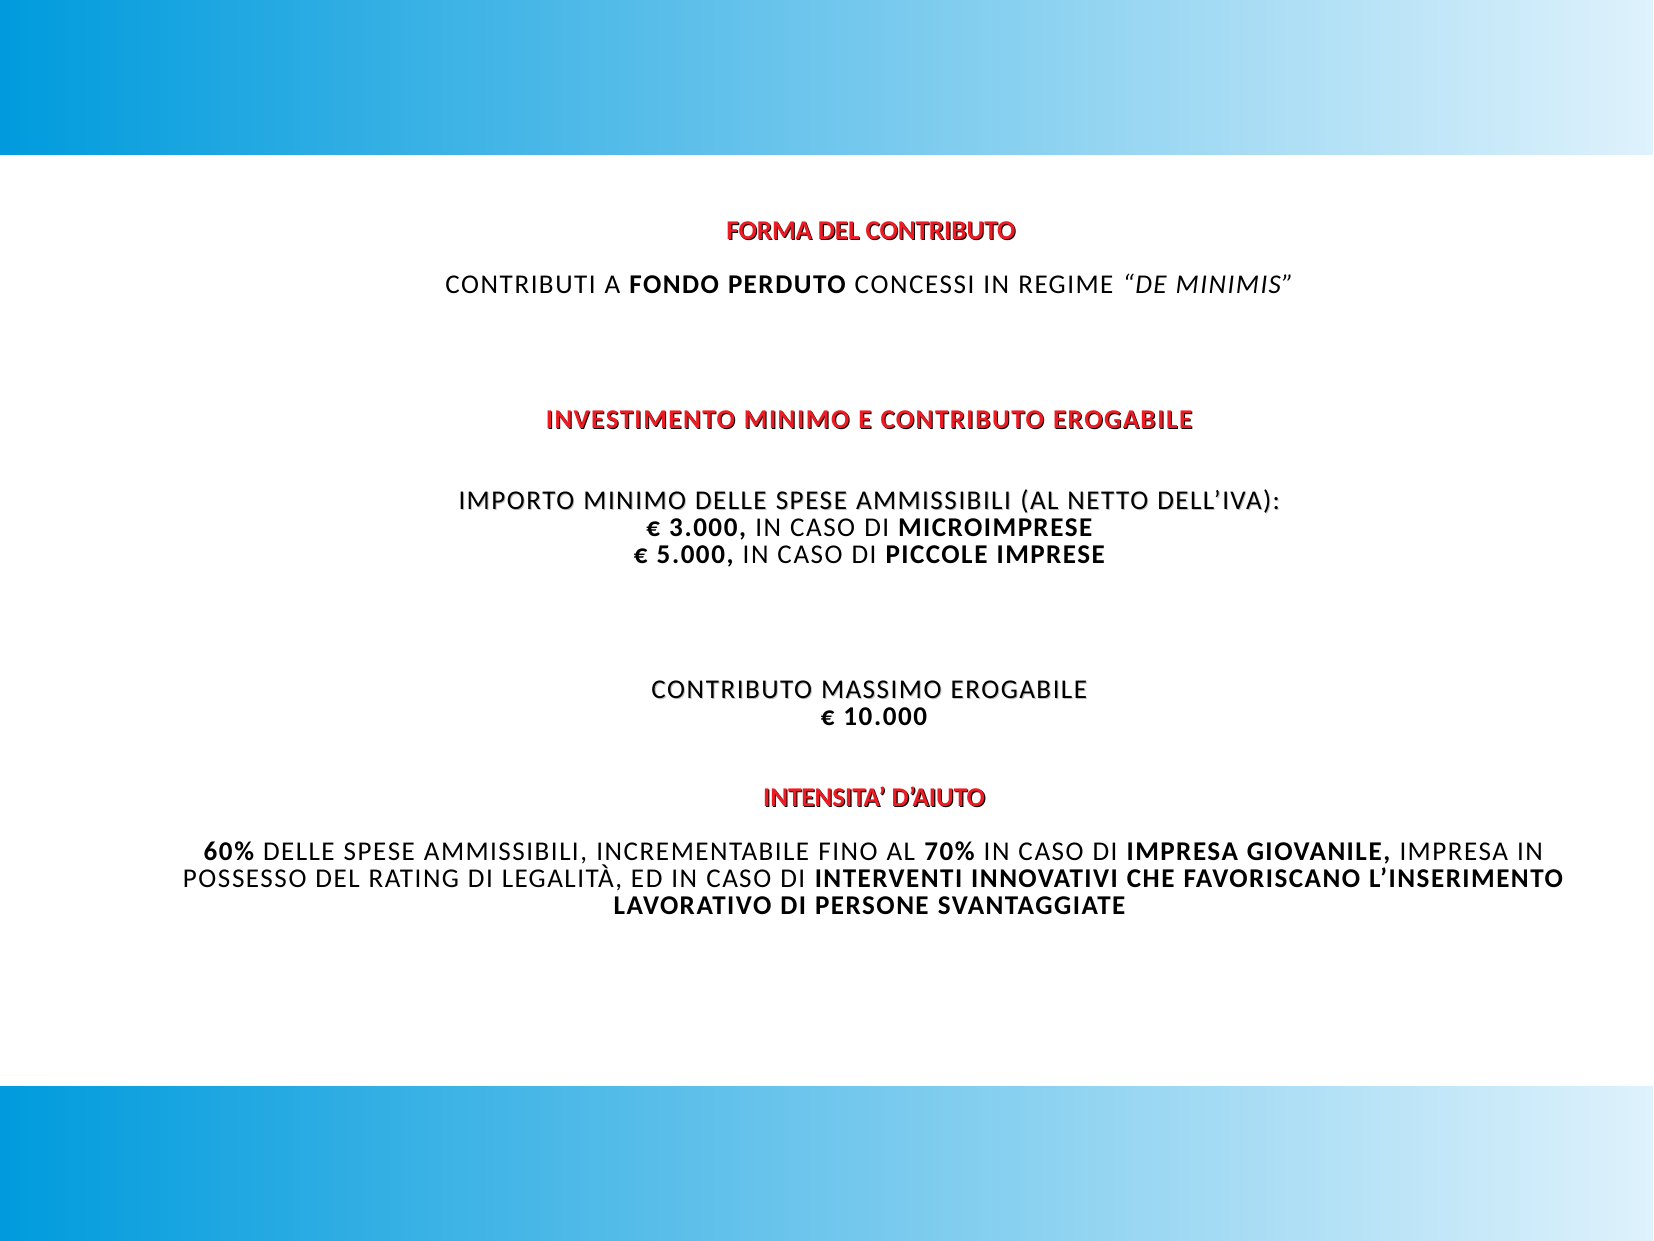

# FORMA DEL CONTRIBUTO CONTRIBUTI A FONDO PERDUTO CONCESSI IN REGIME “DE MINIMIS” INVESTIMENTO MINIMO E CONTRIBUTO EROGABILE IMPORTO MINIMO DELLE SPESE AMMISSIBILI (AL NETTO DELL’IVA): € 3.000, IN CASO DI MICROIMPRESE € 5.000, IN CASO DI PICCOLE IMPRESE CONTRIBUTO MASSIMO EROGABILE € 10.000 INTENSITA’ D’AIUTO 60% DELLE SPESE AMMISSIBILI, INCREMENTABILE FINO AL 70% IN CASO DI IMPRESA GIOVANILE, IMPRESA IN POSSESSO DEL RATING DI LEGALITÀ, ED IN CASO DI INTERVENTI INNOVATIVI CHE FAVORISCANO L’INSERIMENTO LAVORATIVO DI PERSONE SVANTAGGIATE